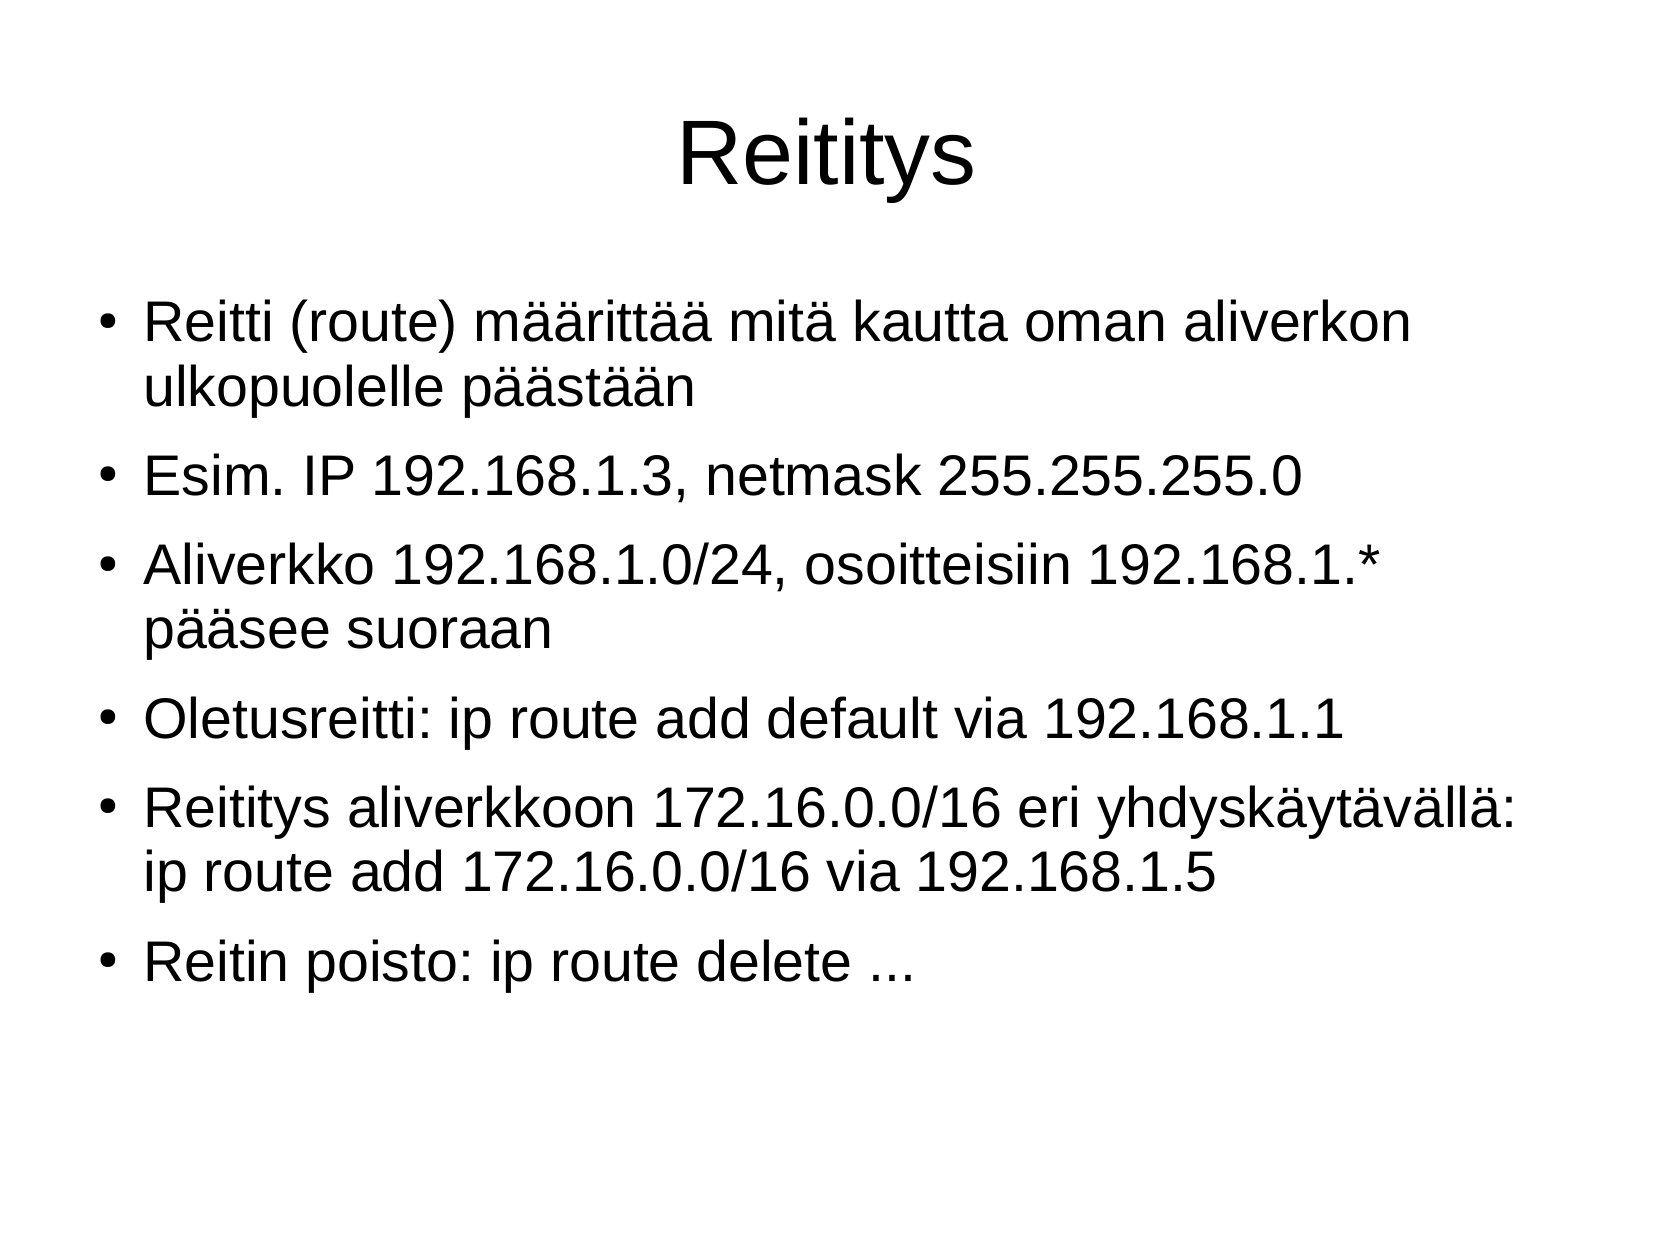

# Reititys
Reitti (route) määrittää mitä kautta oman aliverkon ulkopuolelle päästään
Esim. IP 192.168.1.3, netmask 255.255.255.0
Aliverkko 192.168.1.0/24, osoitteisiin 192.168.1.* pääsee suoraan
Oletusreitti: ip route add default via 192.168.1.1
Reititys aliverkkoon 172.16.0.0/16 eri yhdyskäytävällä: ip route add 172.16.0.0/16 via 192.168.1.5
Reitin poisto: ip route delete ...